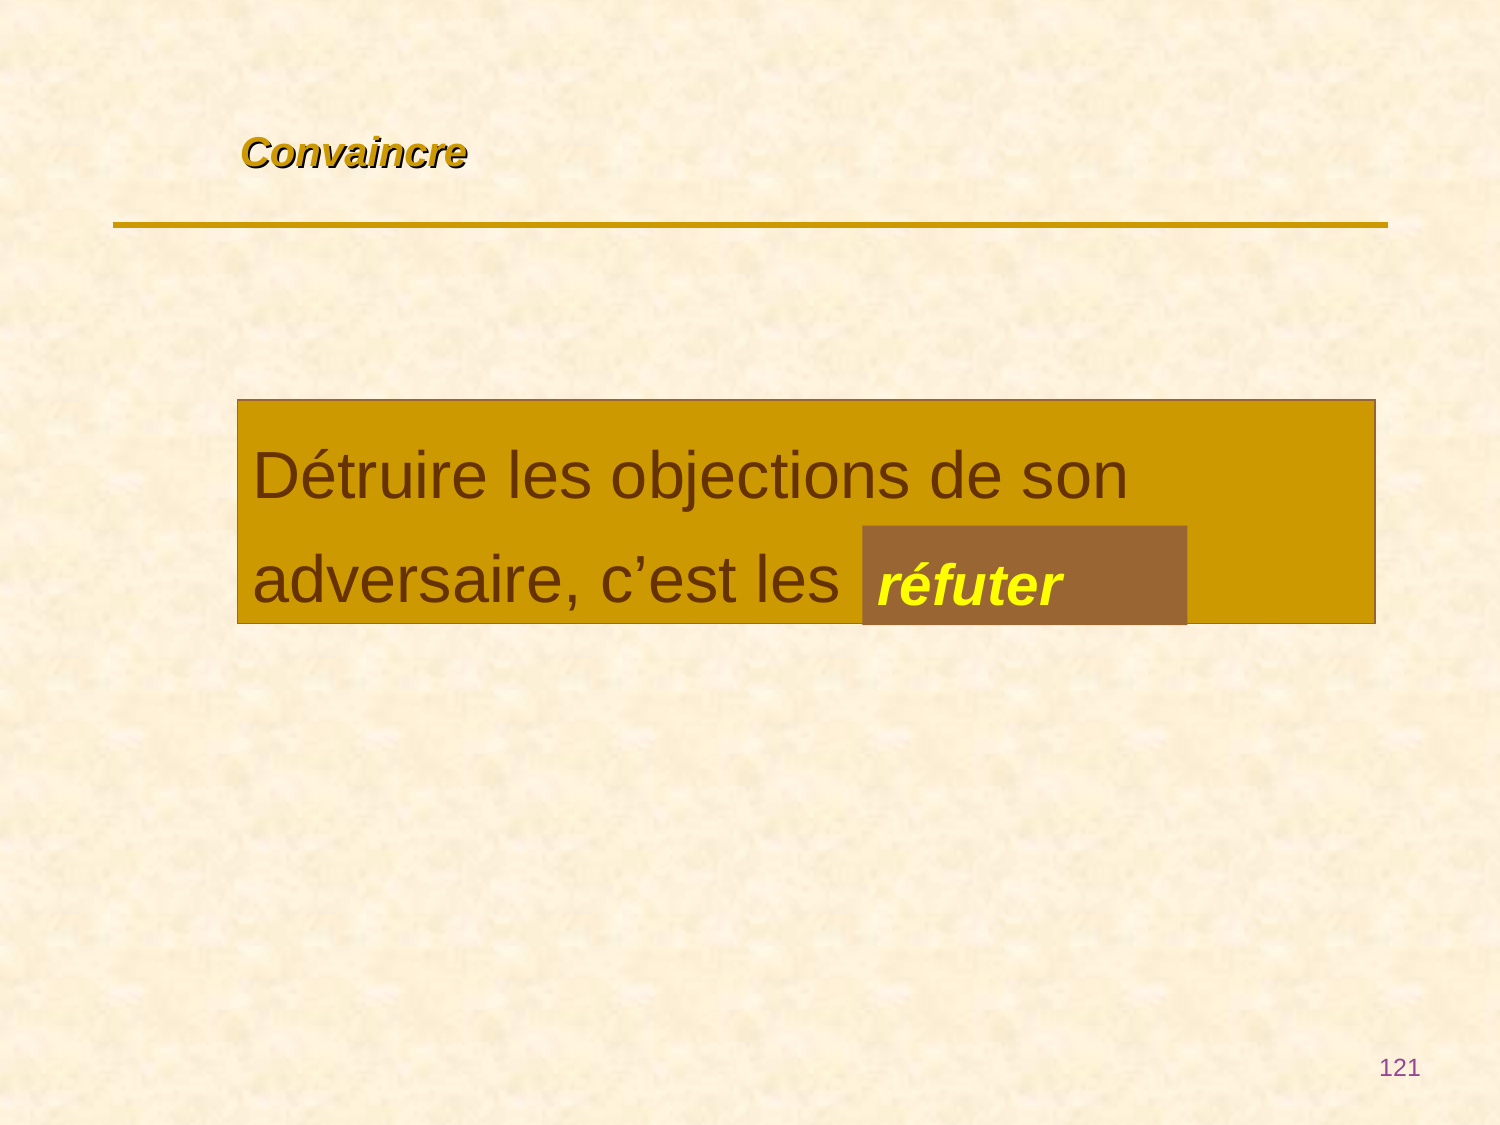

Convaincre
Détruire les objections de son adversaire, c’est les		…
réfuter
121